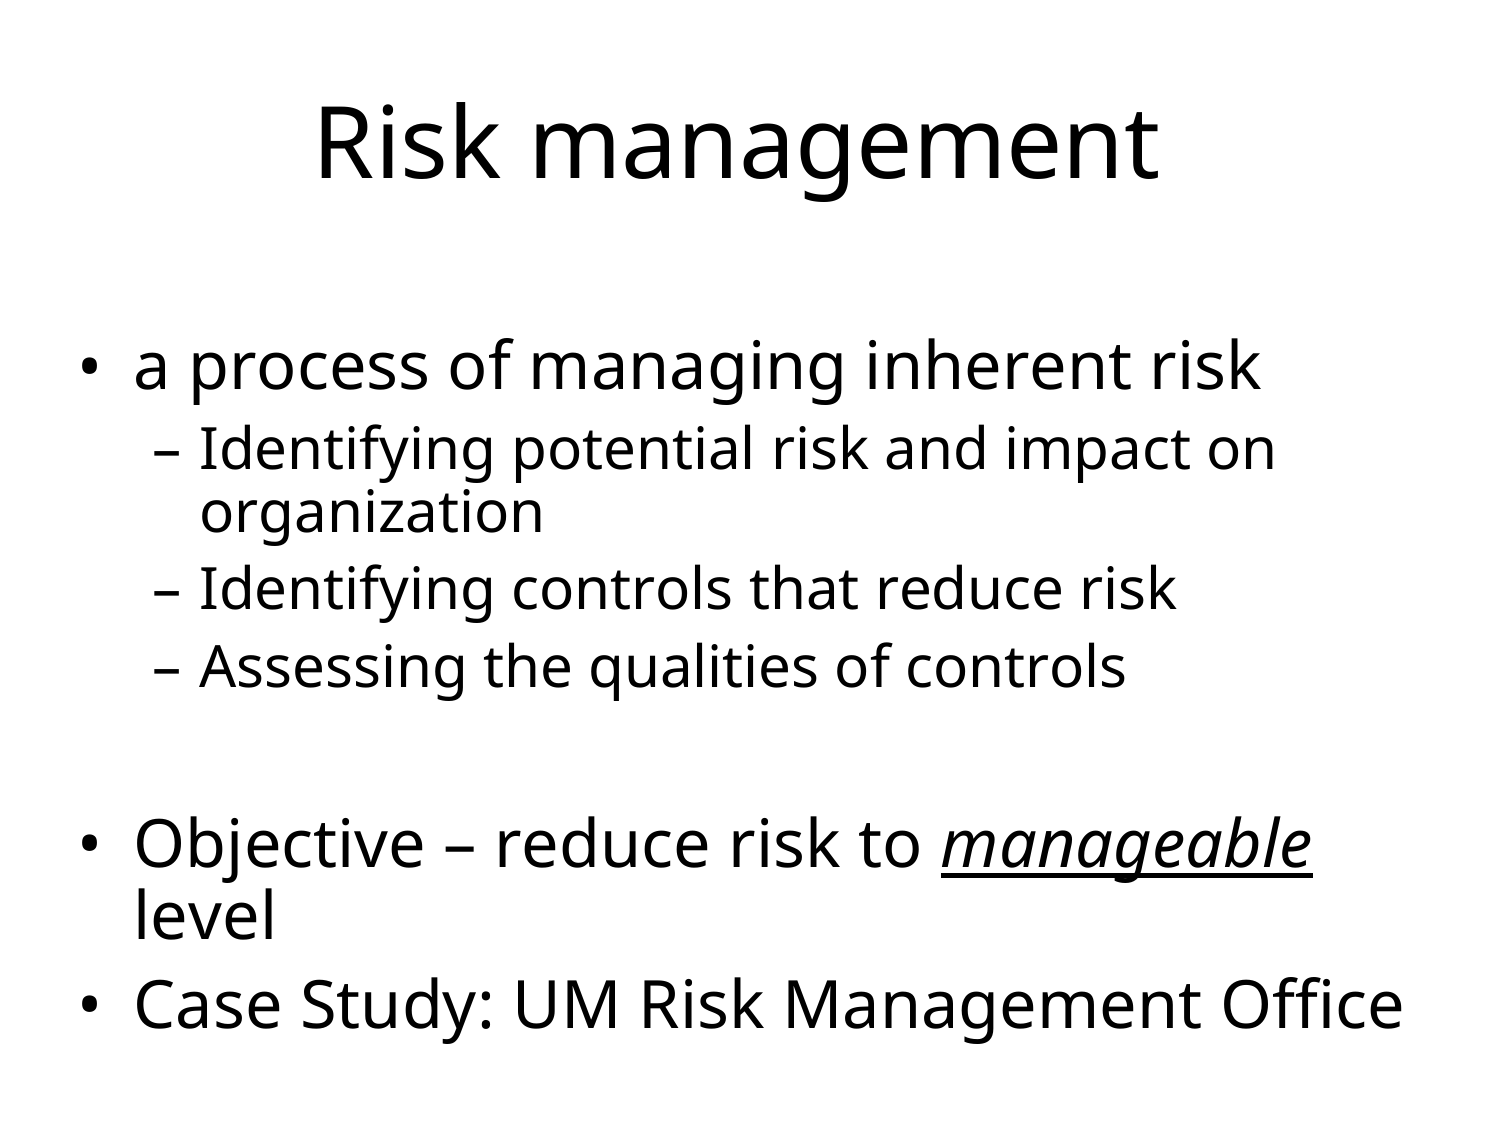

# Risk management
a process of managing inherent risk
Identifying potential risk and impact on organization
Identifying controls that reduce risk
Assessing the qualities of controls
Objective – reduce risk to manageable level
Case Study: UM Risk Management Office